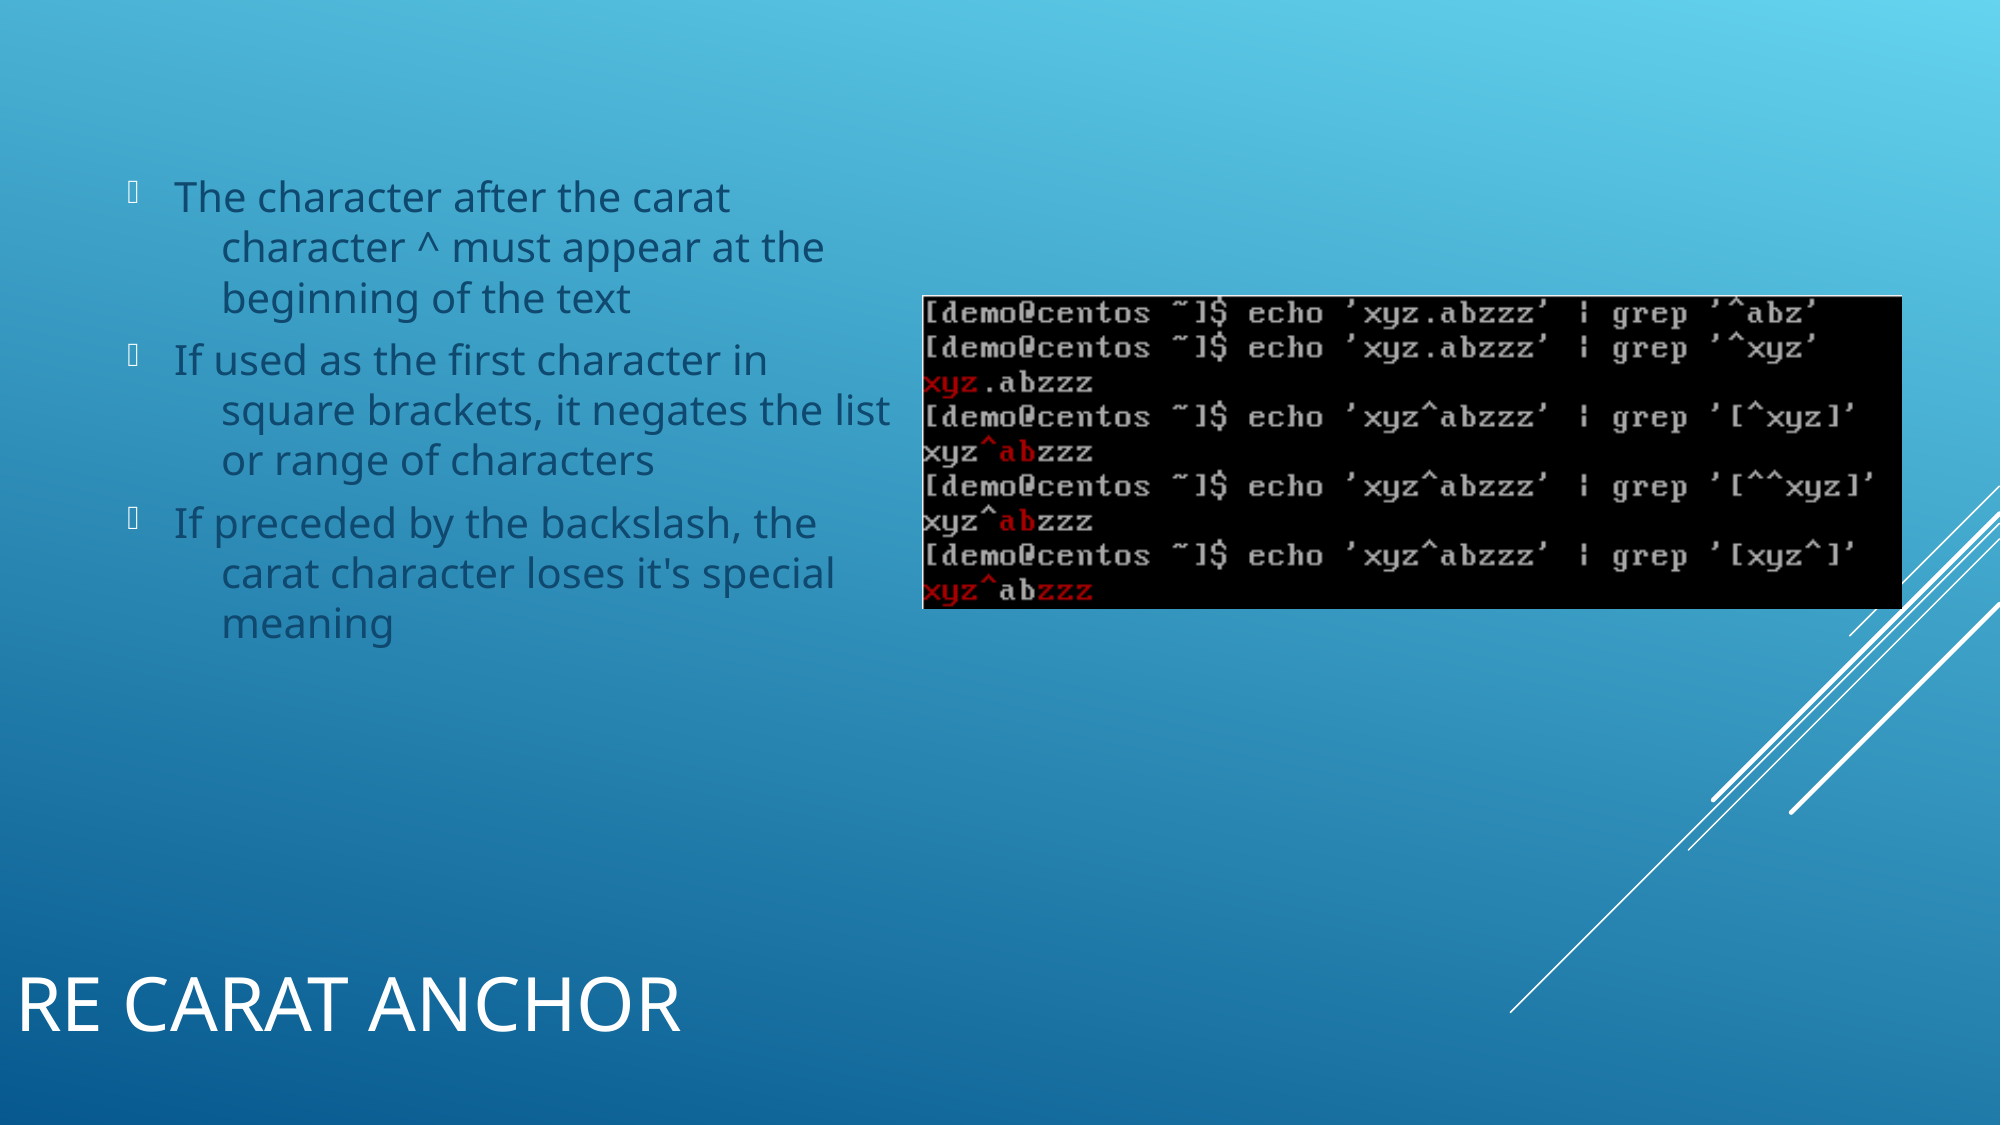

The character after the carat character ^ must appear at the beginning of the text
If used as the first character in square brackets, it negates the list or range of characters
If preceded by the backslash, the carat character loses it's special meaning
# re carat anchor